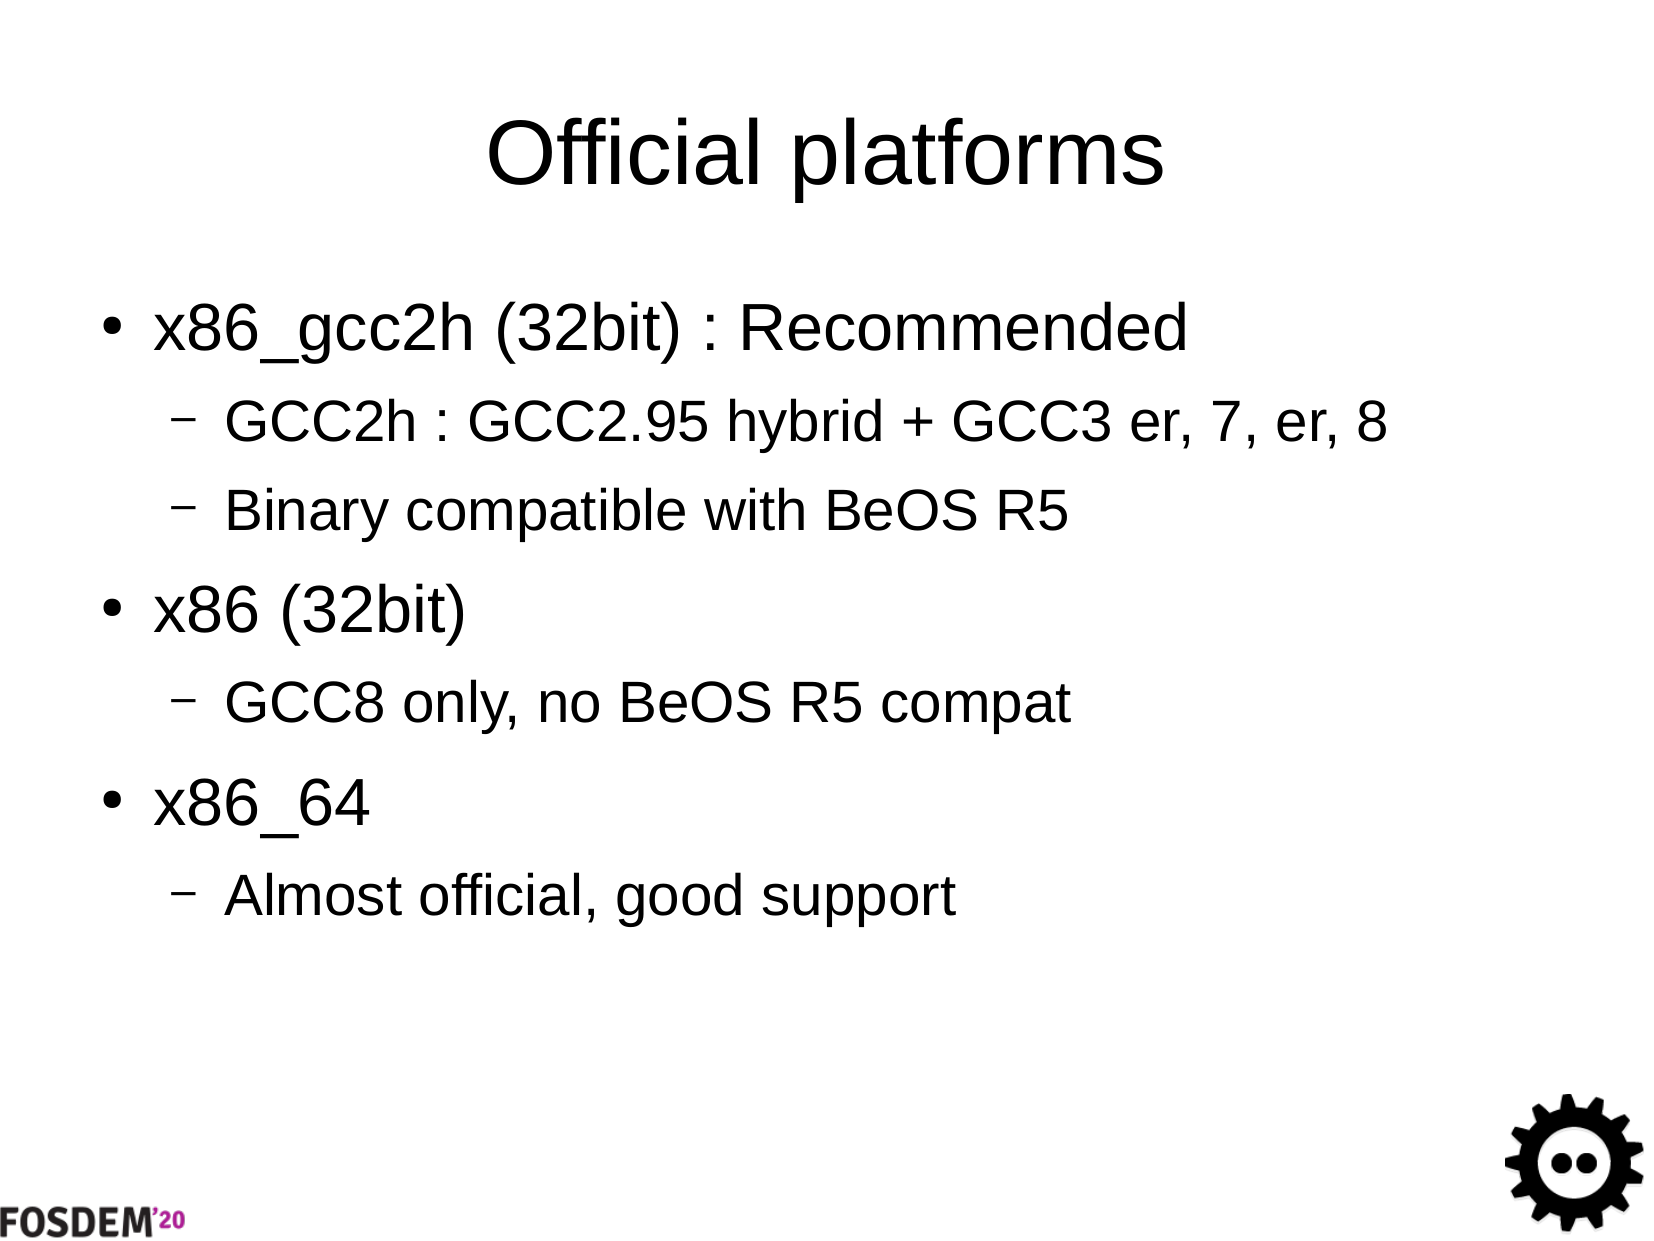

# Official platforms
x86_gcc2h (32bit) : Recommended
GCC2h : GCC2.95 hybrid + GCC3 er, 7, er, 8
Binary compatible with BeOS R5
x86 (32bit)
GCC8 only, no BeOS R5 compat
x86_64
Almost official, good support